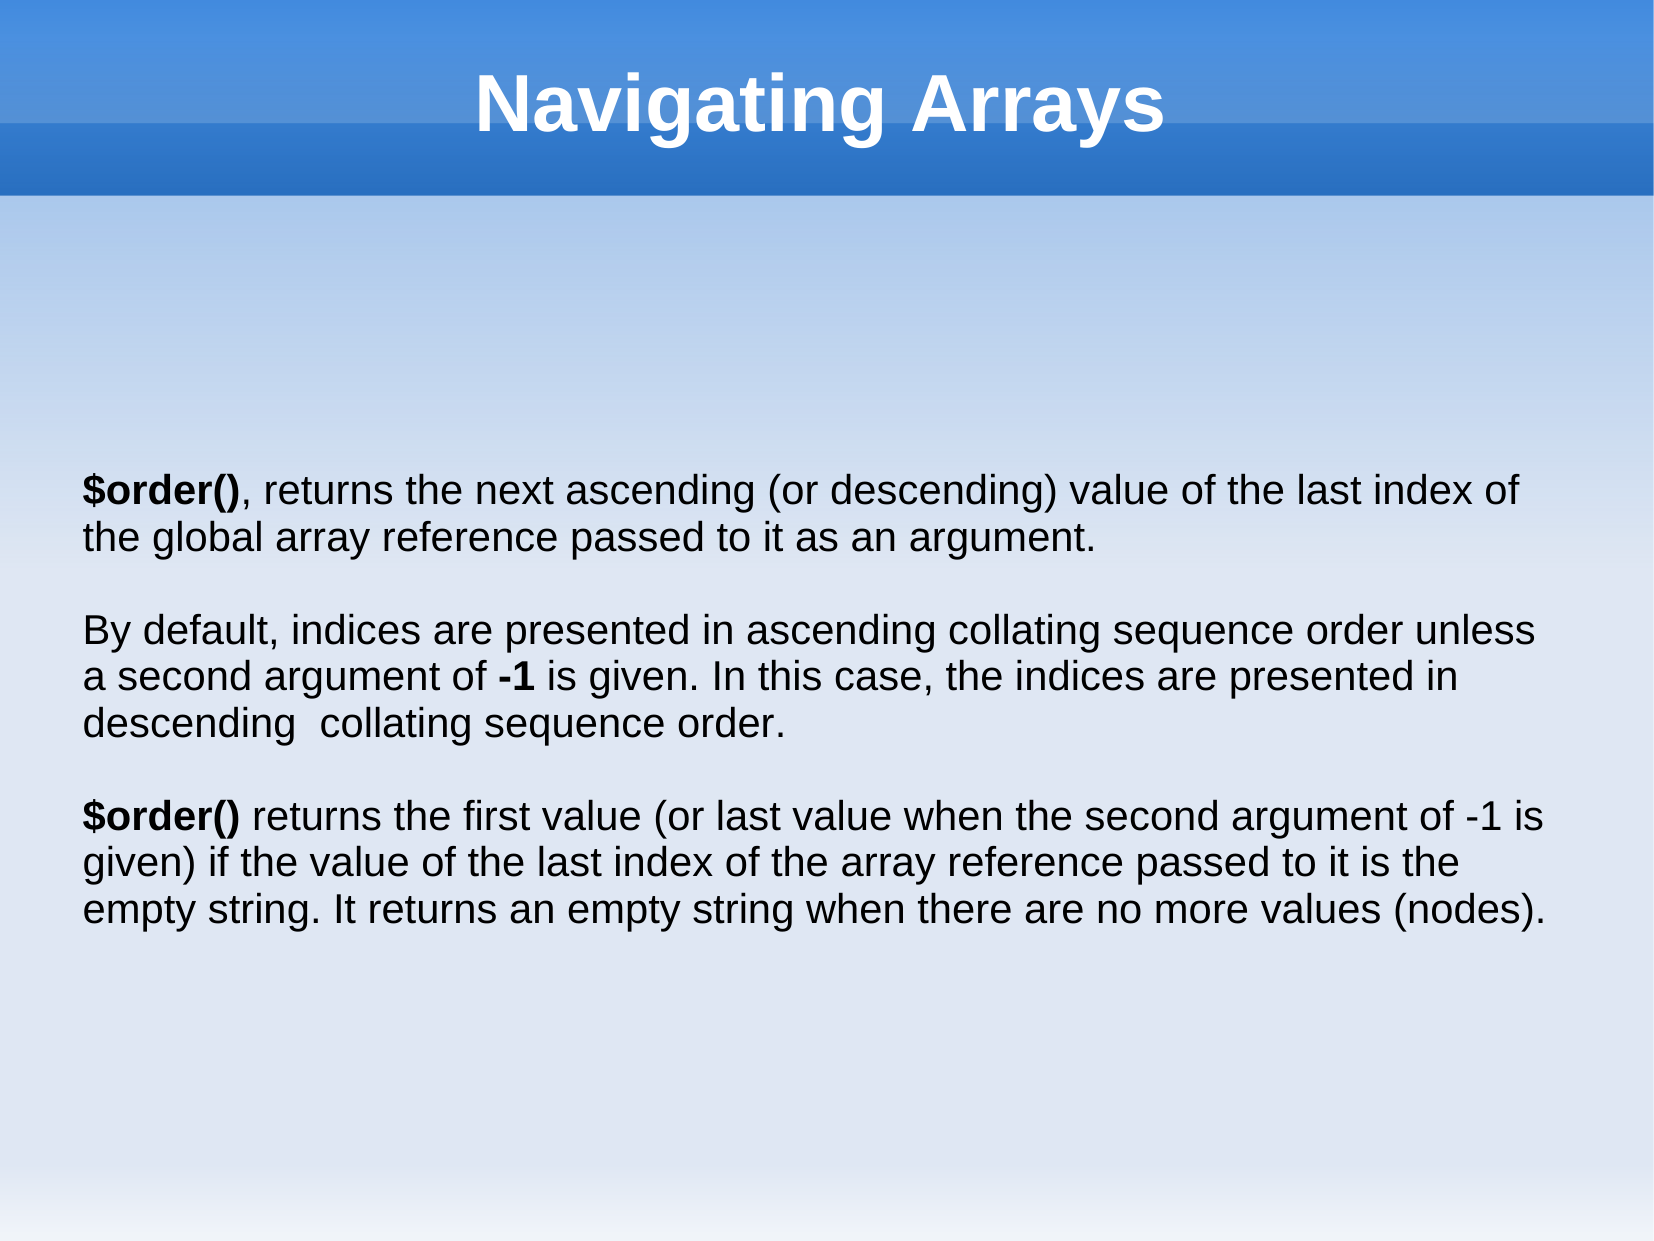

# Navigating Arrays
$order(), returns the next ascending (or descending) value of the last index of the global array reference passed to it as an argument.
By default, indices are presented in ascending collating sequence order unless a second argument of -1 is given. In this case, the indices are presented in descending collating sequence order.
$order() returns the first value (or last value when the second argument of -1 is given) if the value of the last index of the array reference passed to it is the empty string. It returns an empty string when there are no more values (nodes).